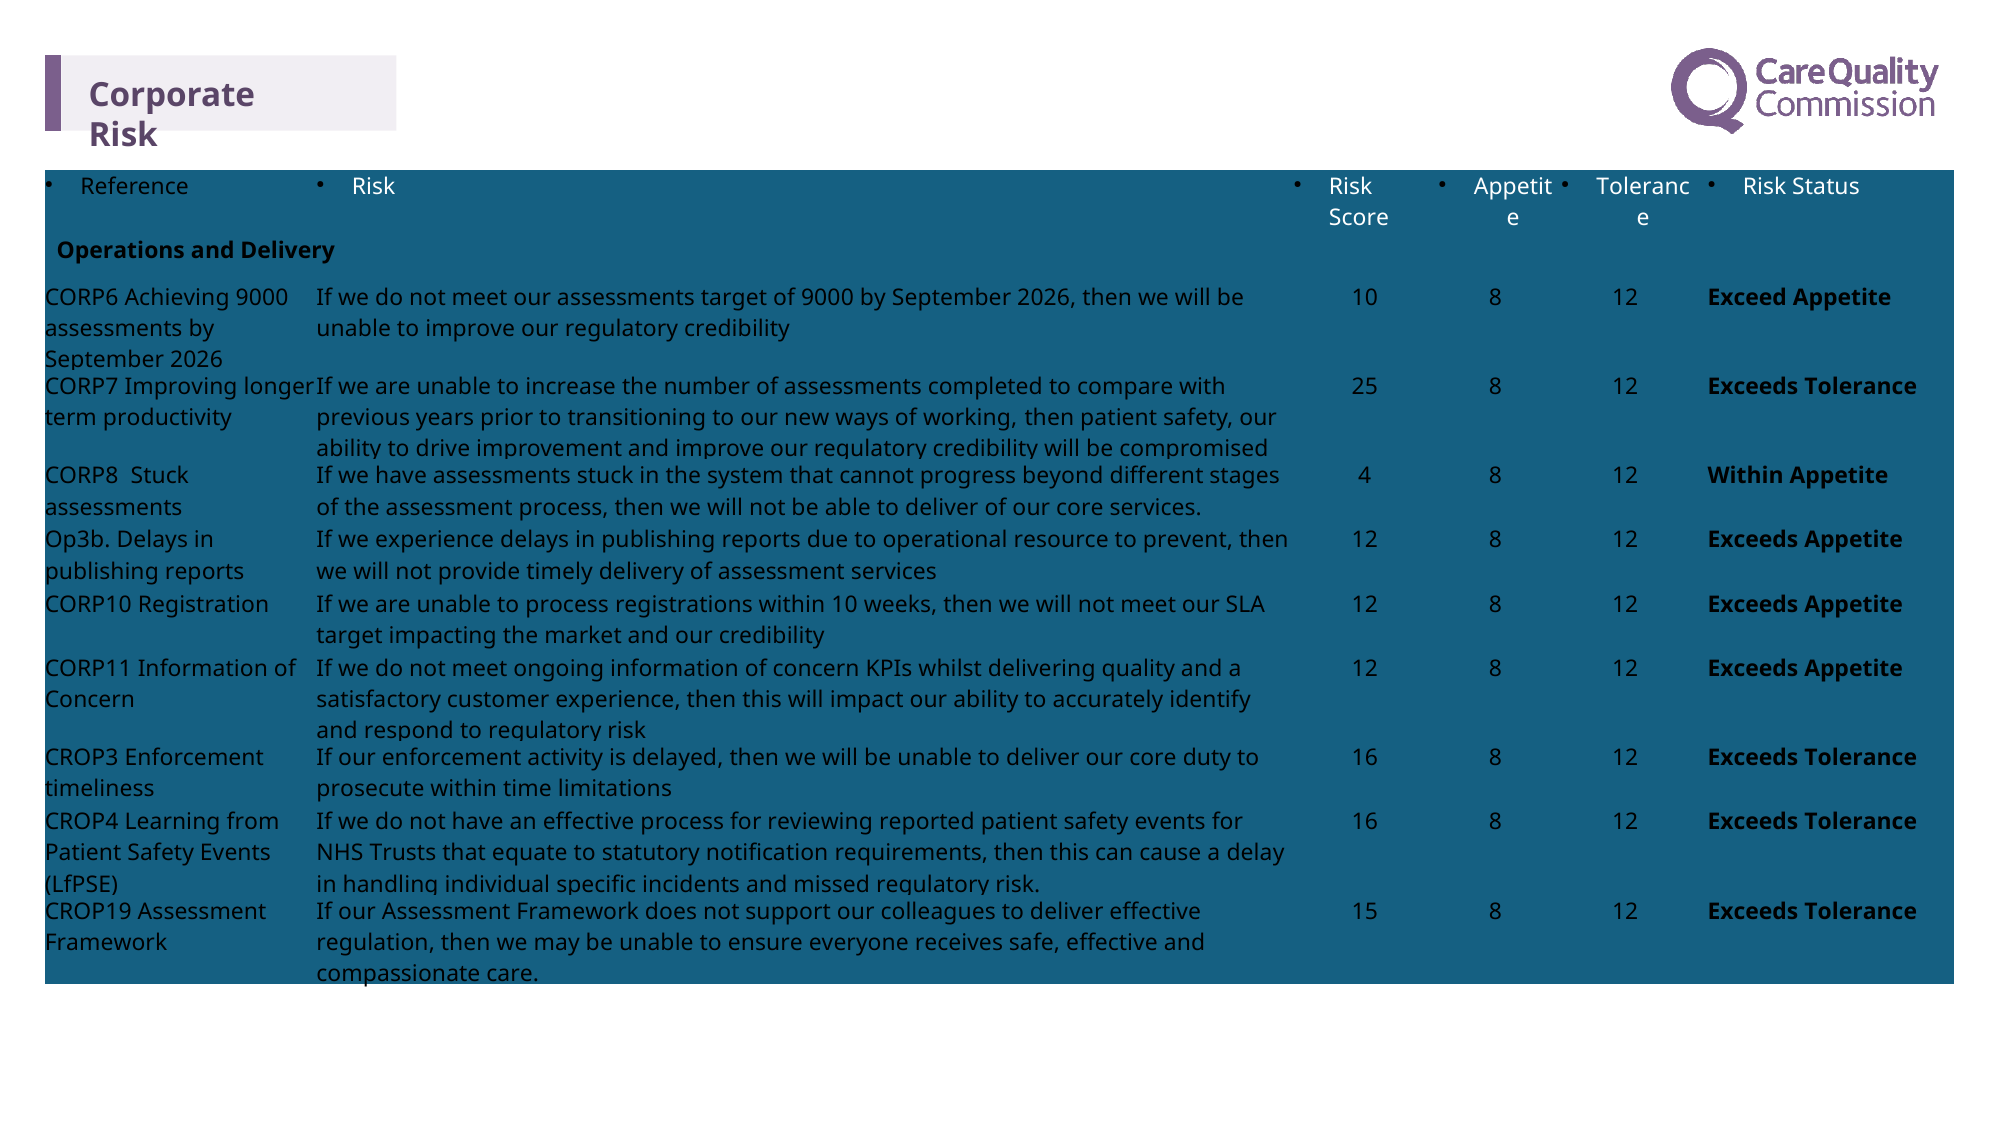

# Corporate Risk
| Reference | Risk | Risk Score | Appetite | Tolerance | Risk Status |
| --- | --- | --- | --- | --- | --- |
| Operations and Delivery | | | | | |
| CORP6 Achieving 9000 assessments by September 2026 | If we do not meet our assessments target of 9000 by September 2026, then we will be unable to improve our regulatory credibility | 10 | 8 | 12 | Exceed Appetite |
| CORP7 Improving longer term productivity | If we are unable to increase the number of assessments completed to compare with previous years prior to transitioning to our new ways of working, then patient safety, our ability to drive improvement and improve our regulatory credibility will be compromised | 25 | 8 | 12 | Exceeds Tolerance |
| CORP8 Stuck assessments | If we have assessments stuck in the system that cannot progress beyond different stages of the assessment process, then we will not be able to deliver of our core services. | 4 | 8 | 12 | Within Appetite |
| Op3b. Delays in publishing reports | If we experience delays in publishing reports due to operational resource to prevent, then we will not provide timely delivery of assessment services | 12 | 8 | 12 | Exceeds Appetite |
| CORP10 Registration | If we are unable to process registrations within 10 weeks, then we will not meet our SLA target impacting the market and our credibility | 12 | 8 | 12 | Exceeds Appetite |
| CORP11 Information of Concern | If we do not meet ongoing information of concern KPIs whilst delivering quality and a satisfactory customer experience, then this will impact our ability to accurately identify and respond to regulatory risk | 12 | 8 | 12 | Exceeds Appetite |
| CROP3 Enforcement timeliness | If our enforcement activity is delayed, then we will be unable to deliver our core duty to prosecute within time limitations | 16 | 8 | 12 | Exceeds Tolerance |
| CROP4 Learning from Patient Safety Events (LfPSE) | If we do not have an effective process for reviewing reported patient safety events for NHS Trusts that equate to statutory notification requirements, then this can cause a delay in handling individual specific incidents and missed regulatory risk. | 16 | 8 | 12 | Exceeds Tolerance |
| CROP19 Assessment Framework | If our Assessment Framework does not support our colleagues to deliver effective regulation, then we may be unable to ensure everyone receives safe, effective and compassionate care. | 15 | 8 | 12 | Exceeds Tolerance |